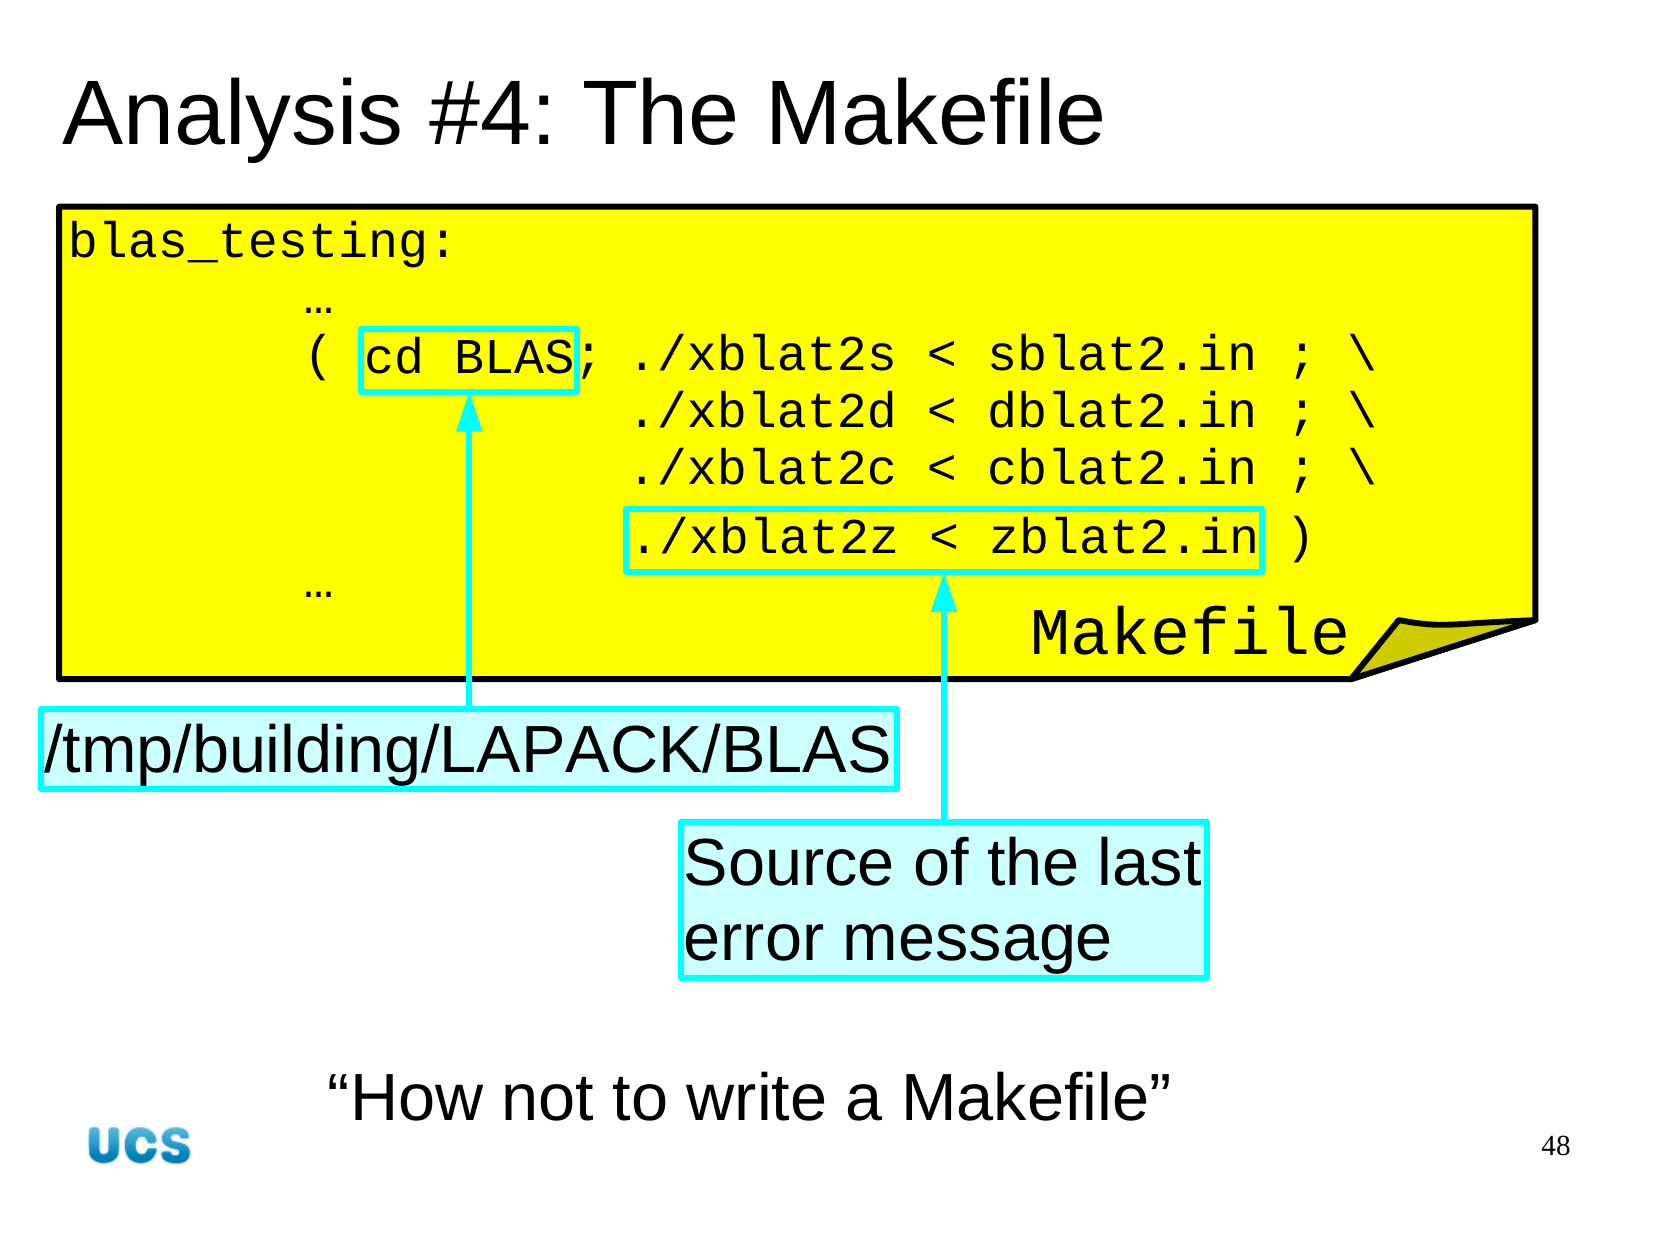

Analysis #4: The Makefile
blas_testing:
	…
	( ;	./xblat2s < sblat2.in ; \
		./xblat2d < dblat2.in ; \
		./xblat2c < cblat2.in ; \
	…
cd BLAS
)
./xblat2z < zblat2.in
Makefile
/tmp/building/LAPACK/BLAS
Source of the last
error message
“How not to write a Makefile”
48